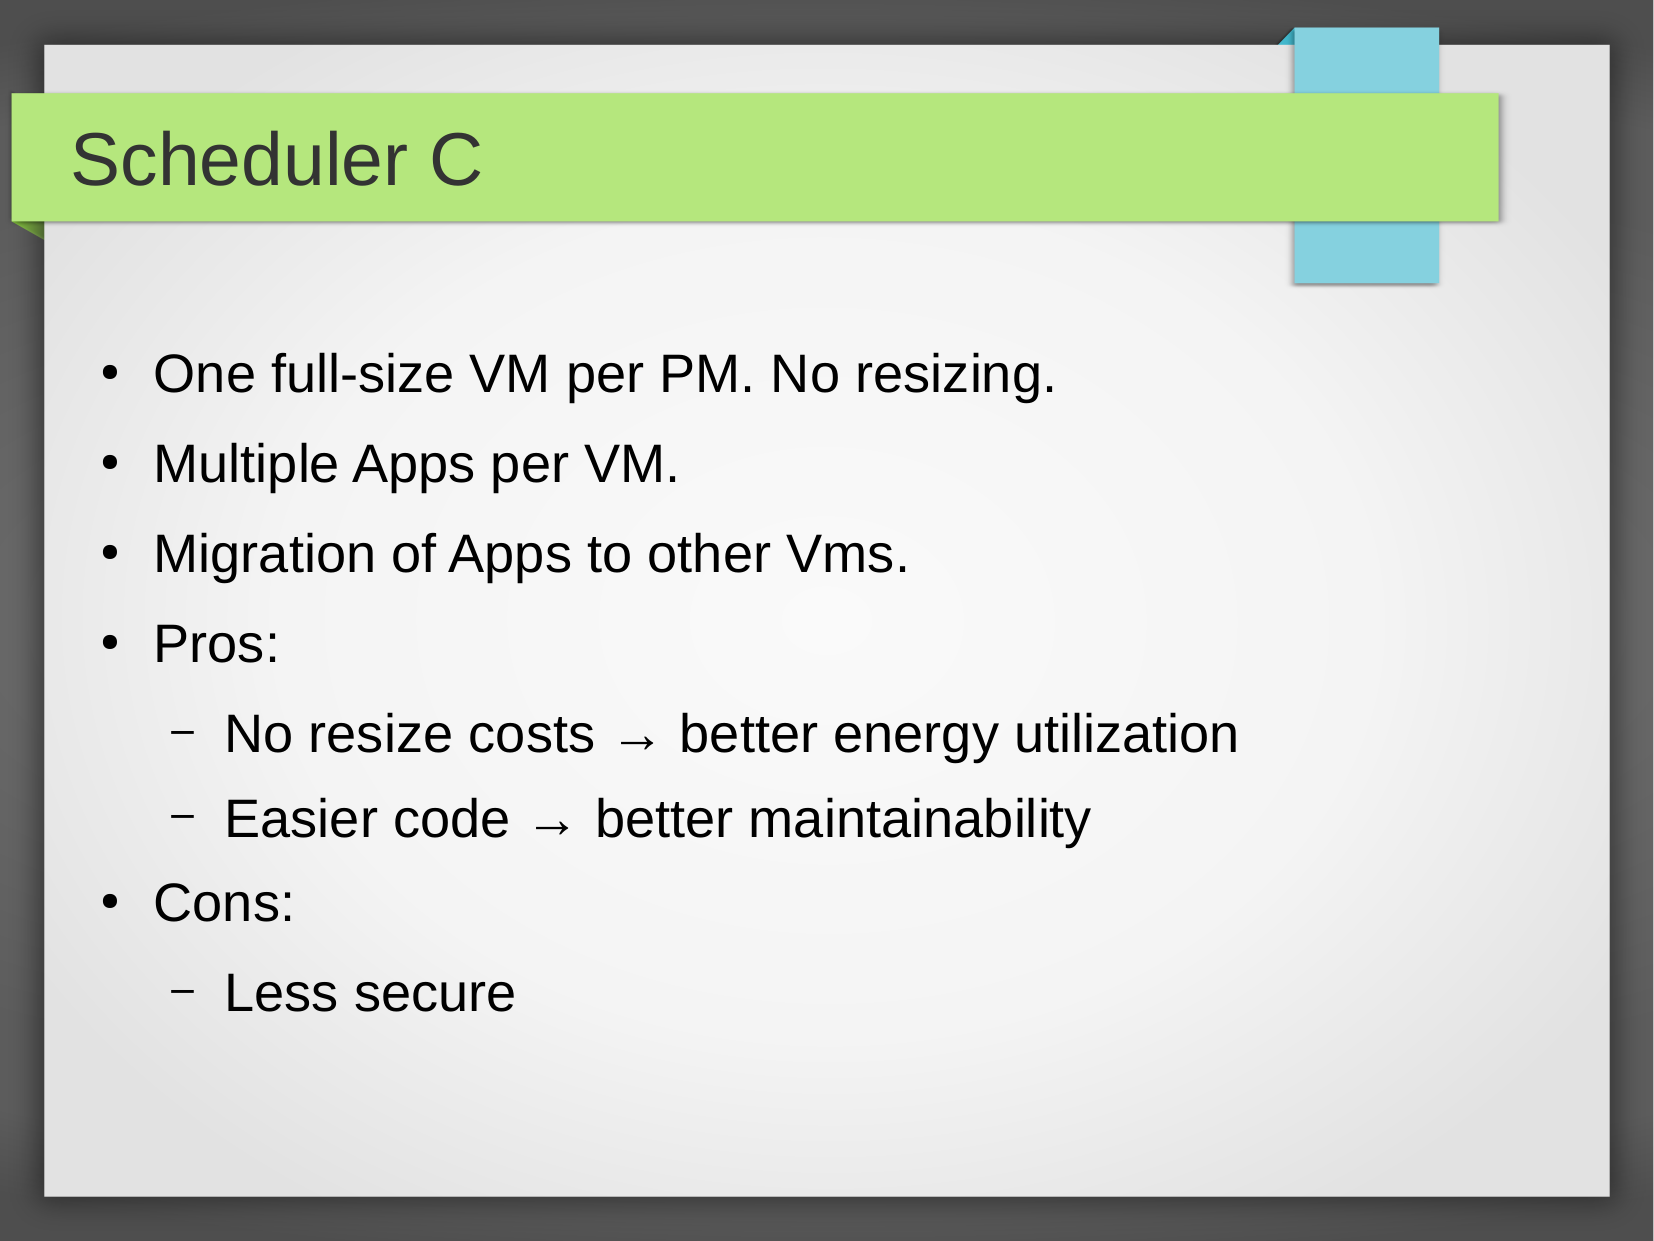

# Scheduler C
One full-size VM per PM. No resizing.
Multiple Apps per VM.
Migration of Apps to other Vms.
Pros:
No resize costs → better energy utilization
Easier code → better maintainability
Cons:
Less secure